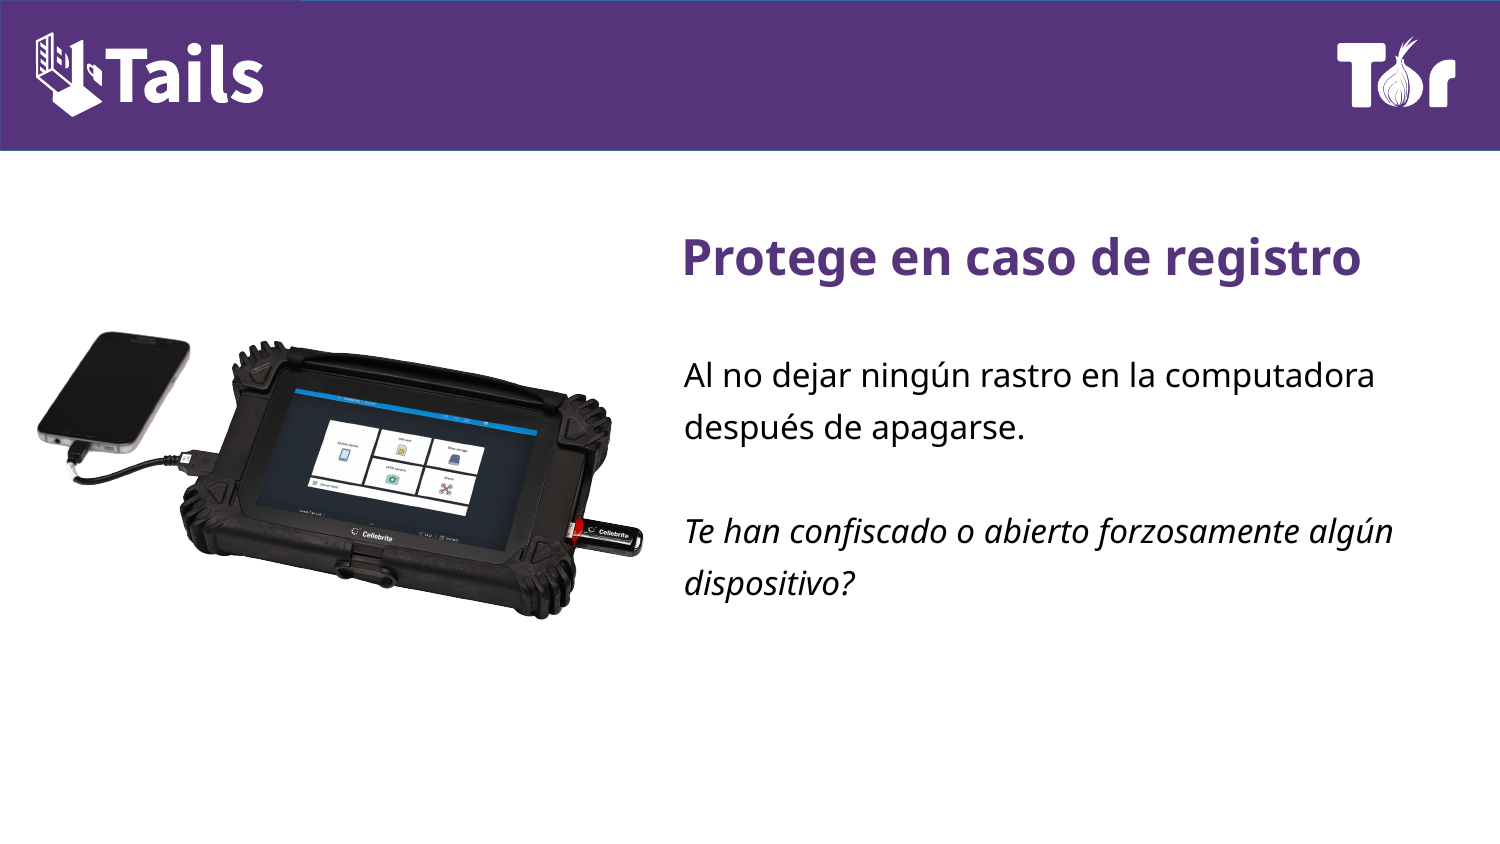

# Protege en caso de registro
Al no dejar ningún rastro en la computadora después de apagarse.
Te han confiscado o abierto forzosamente algún dispositivo?